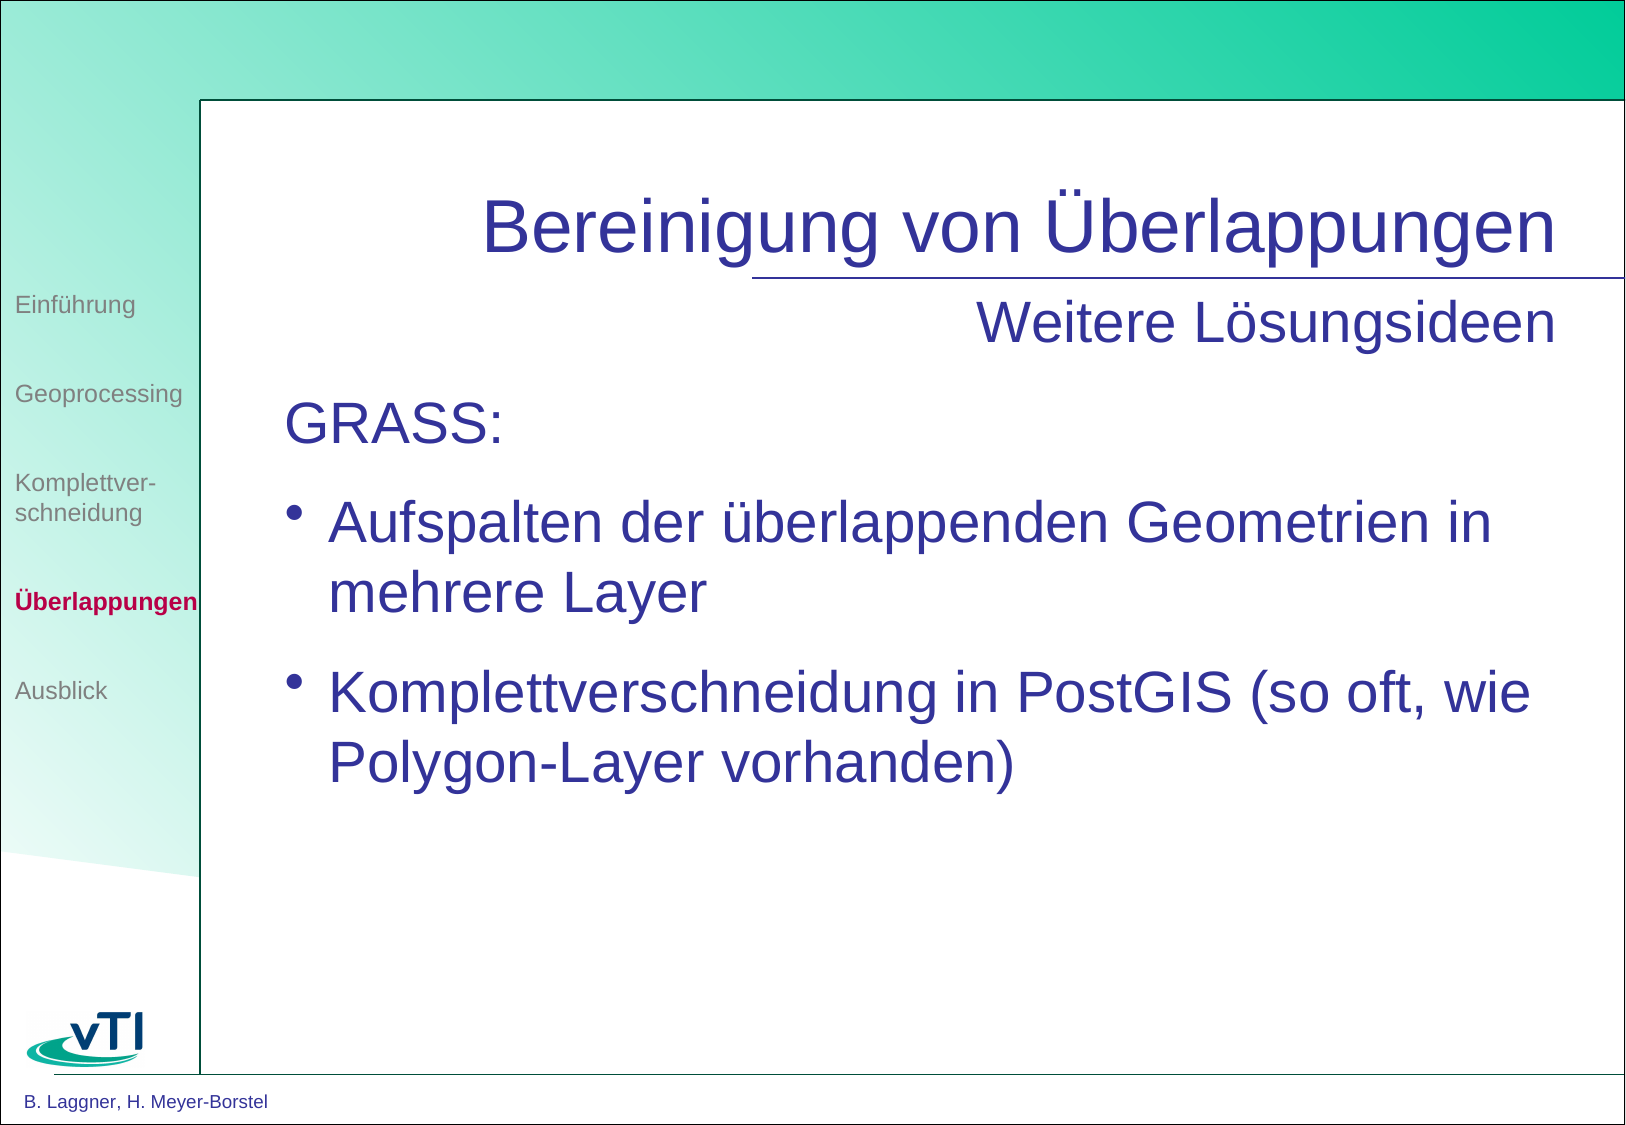

Bereinigung von Überlappungen
Weitere Lösungsideen
Einführung
Geoprocessing
Komplettver-schneidung
Überlappungen
Ausblick
GRASS:
Aufspalten der überlappenden Geometrien in mehrere Layer
Komplettverschneidung in PostGIS (so oft, wie Polygon-Layer vorhanden)